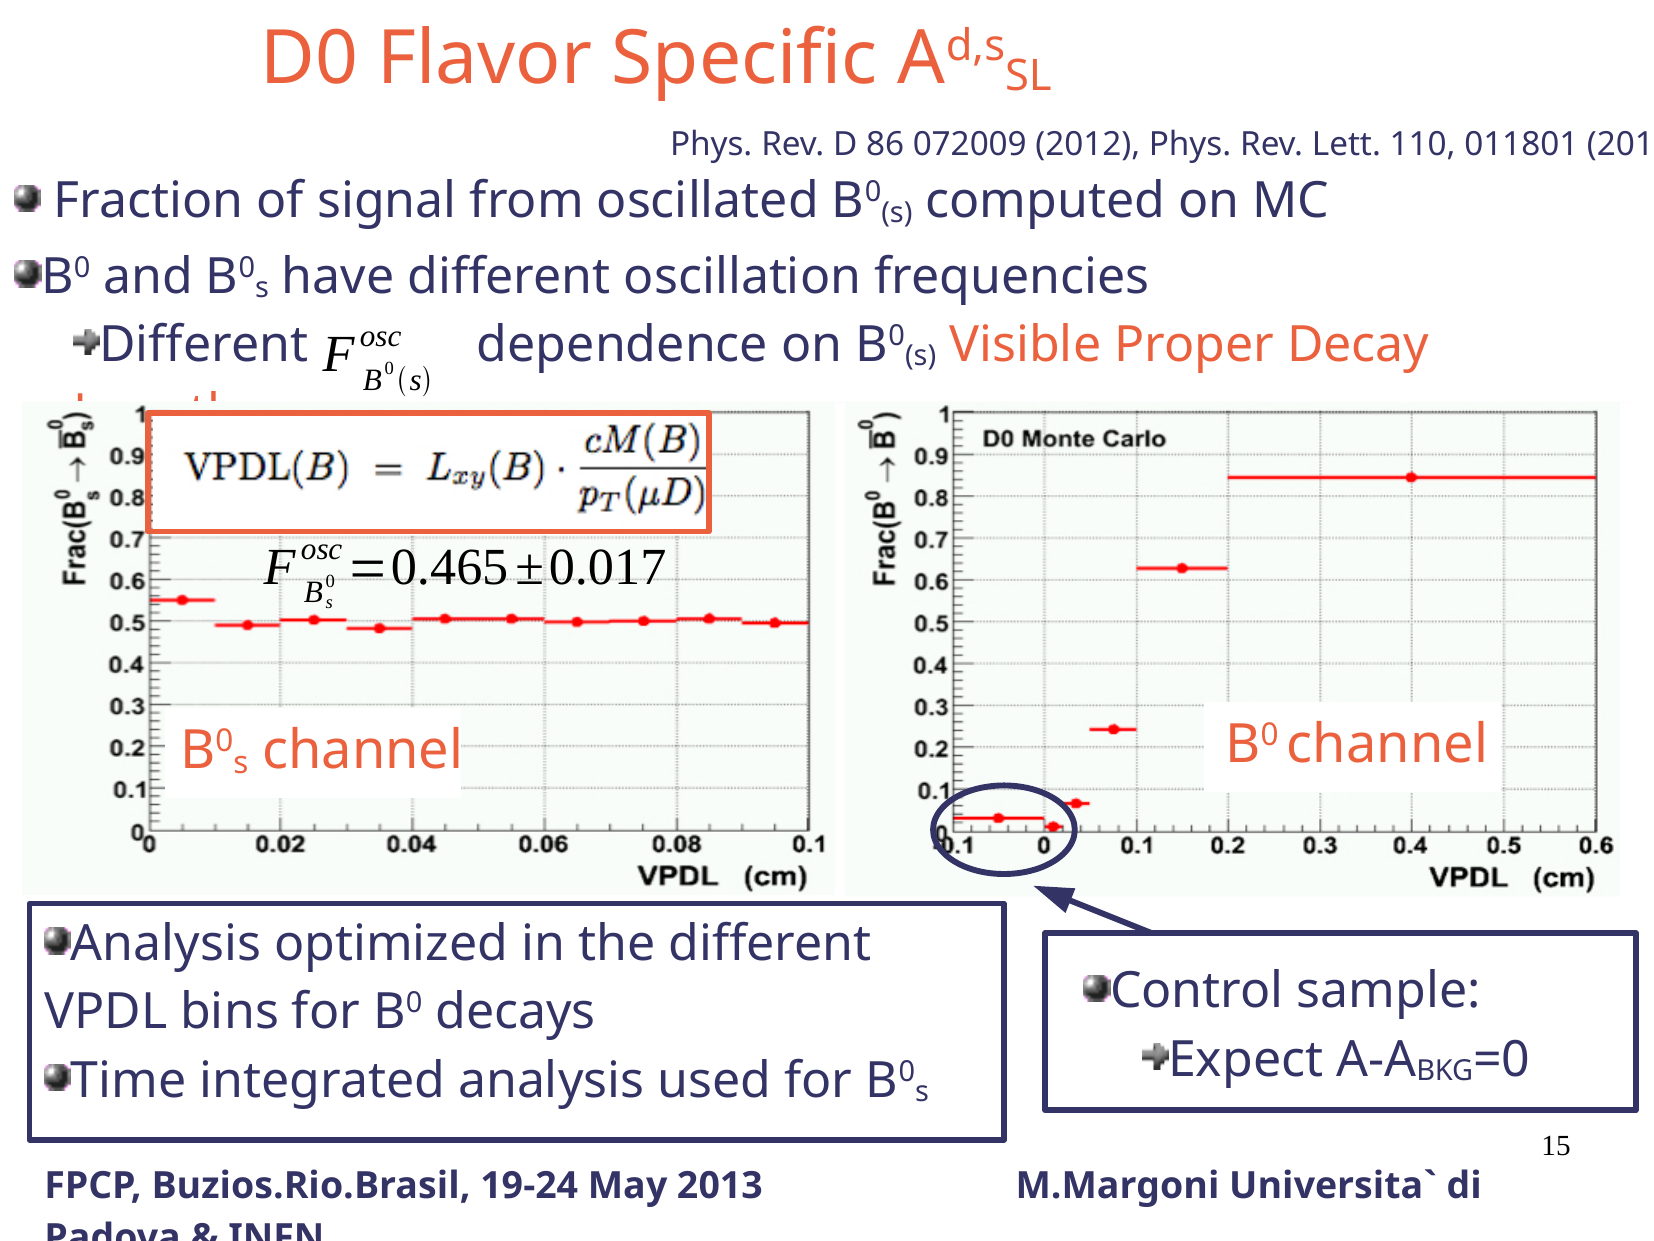

D0 Flavor Specific Ad,sSL
Phys. Rev. D 86 072009 (2012), Phys. Rev. Lett. 110, 011801 (2013)
 Fraction of signal from oscillated B0(s) computed on MC
B0 and B0s have different oscillation frequencies
Different dependence on B0(s) Visible Proper Decay Length
B0 channel
B0s channel
Analysis optimized in the different VPDL bins for B0 decays
Time integrated analysis used for B0s
Control sample:
Expect A-ABKG=0
15
FPCP, Buzios.Rio.Brasil, 19-24 May 2013 M.Margoni Universita` di Padova & INFN